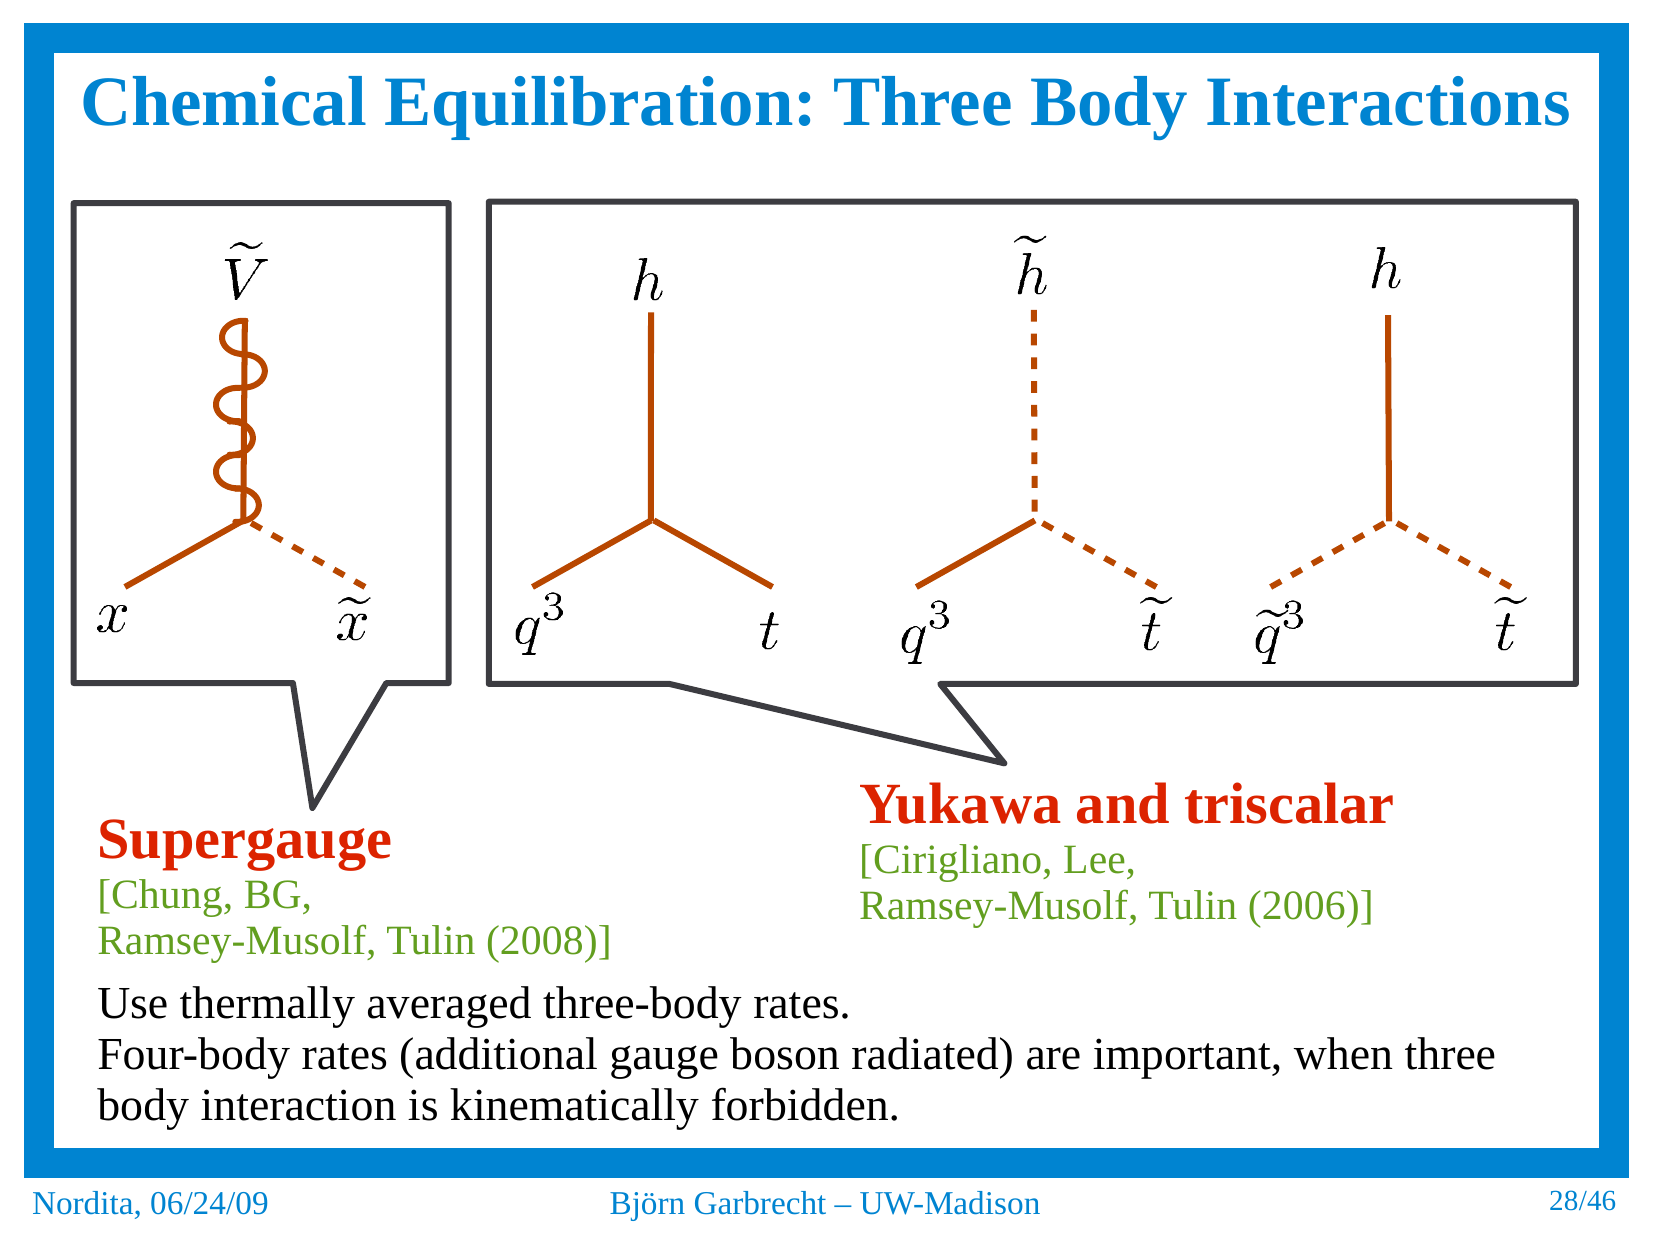

# Chemical Equilibration: Three Body Interactions
Yukawa and triscalar
[Cirigliano, Lee,
Ramsey-Musolf, Tulin (2006)]
Supergauge
[Chung, BG,
Ramsey-Musolf, Tulin (2008)]
Use thermally averaged three-body rates.
Four-body rates (additional gauge boson radiated) are important, when three
body interaction is kinematically forbidden.
Björn Garbrecht – UW-Madison
28